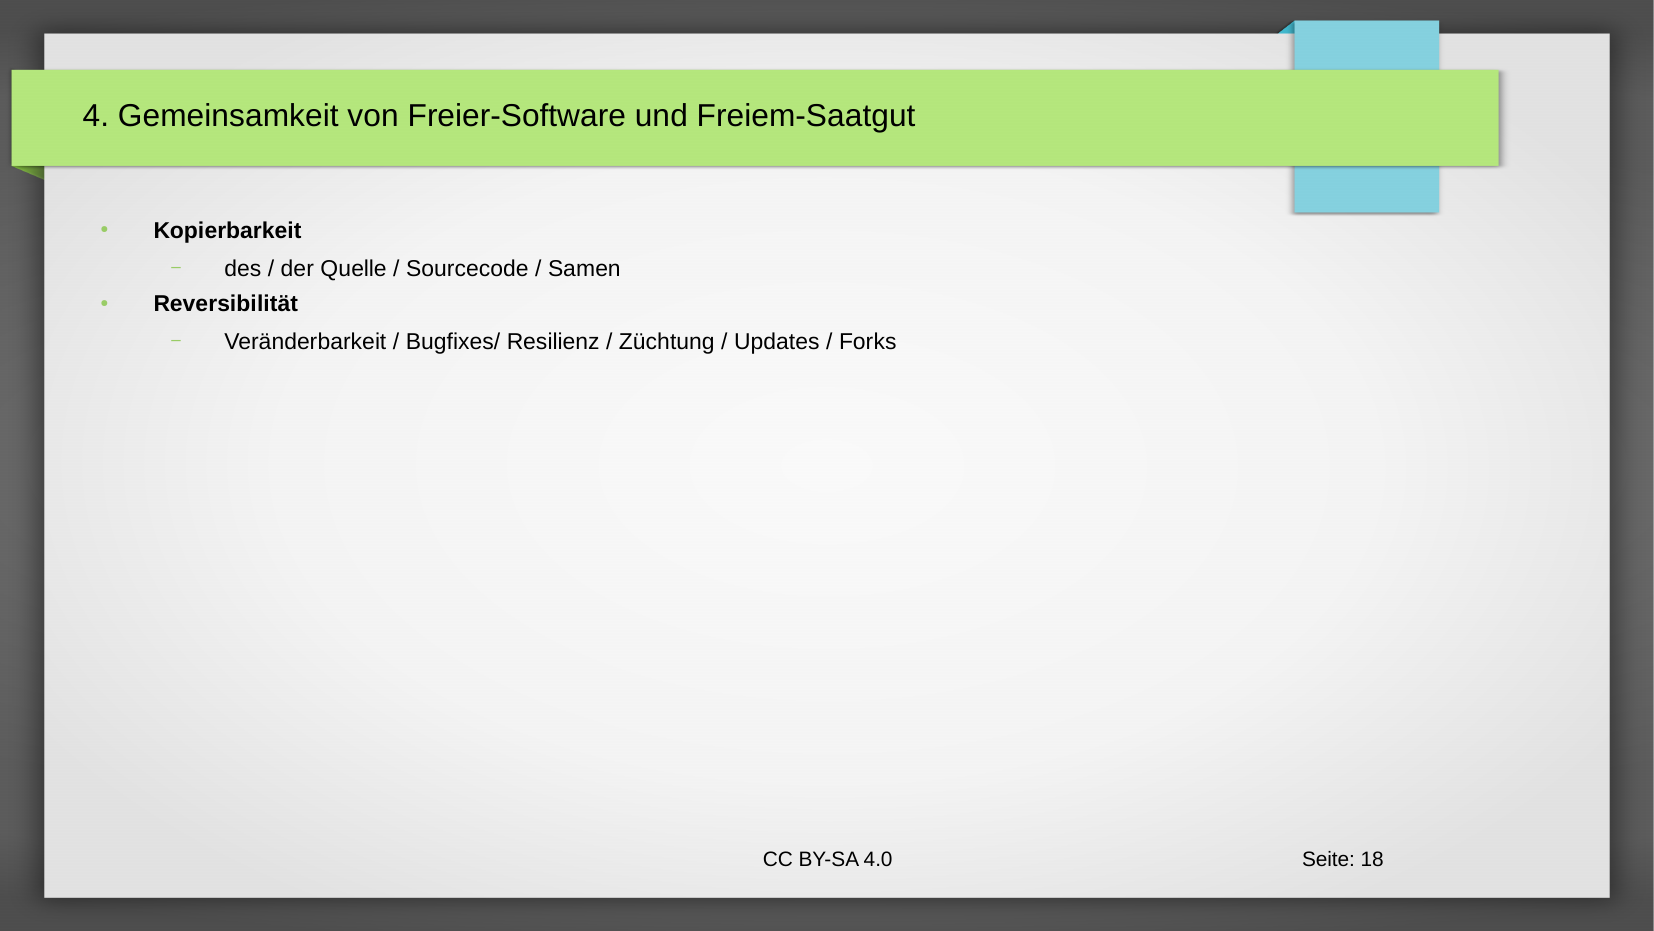

# 4. Gemeinsamkeit von Freier-Software und Freiem-Saatgut
Kopierbarkeit
des / der Quelle / Sourcecode / Samen
Reversibilität
Veränderbarkeit / Bugfixes/ Resilienz / Züchtung / Updates / Forks